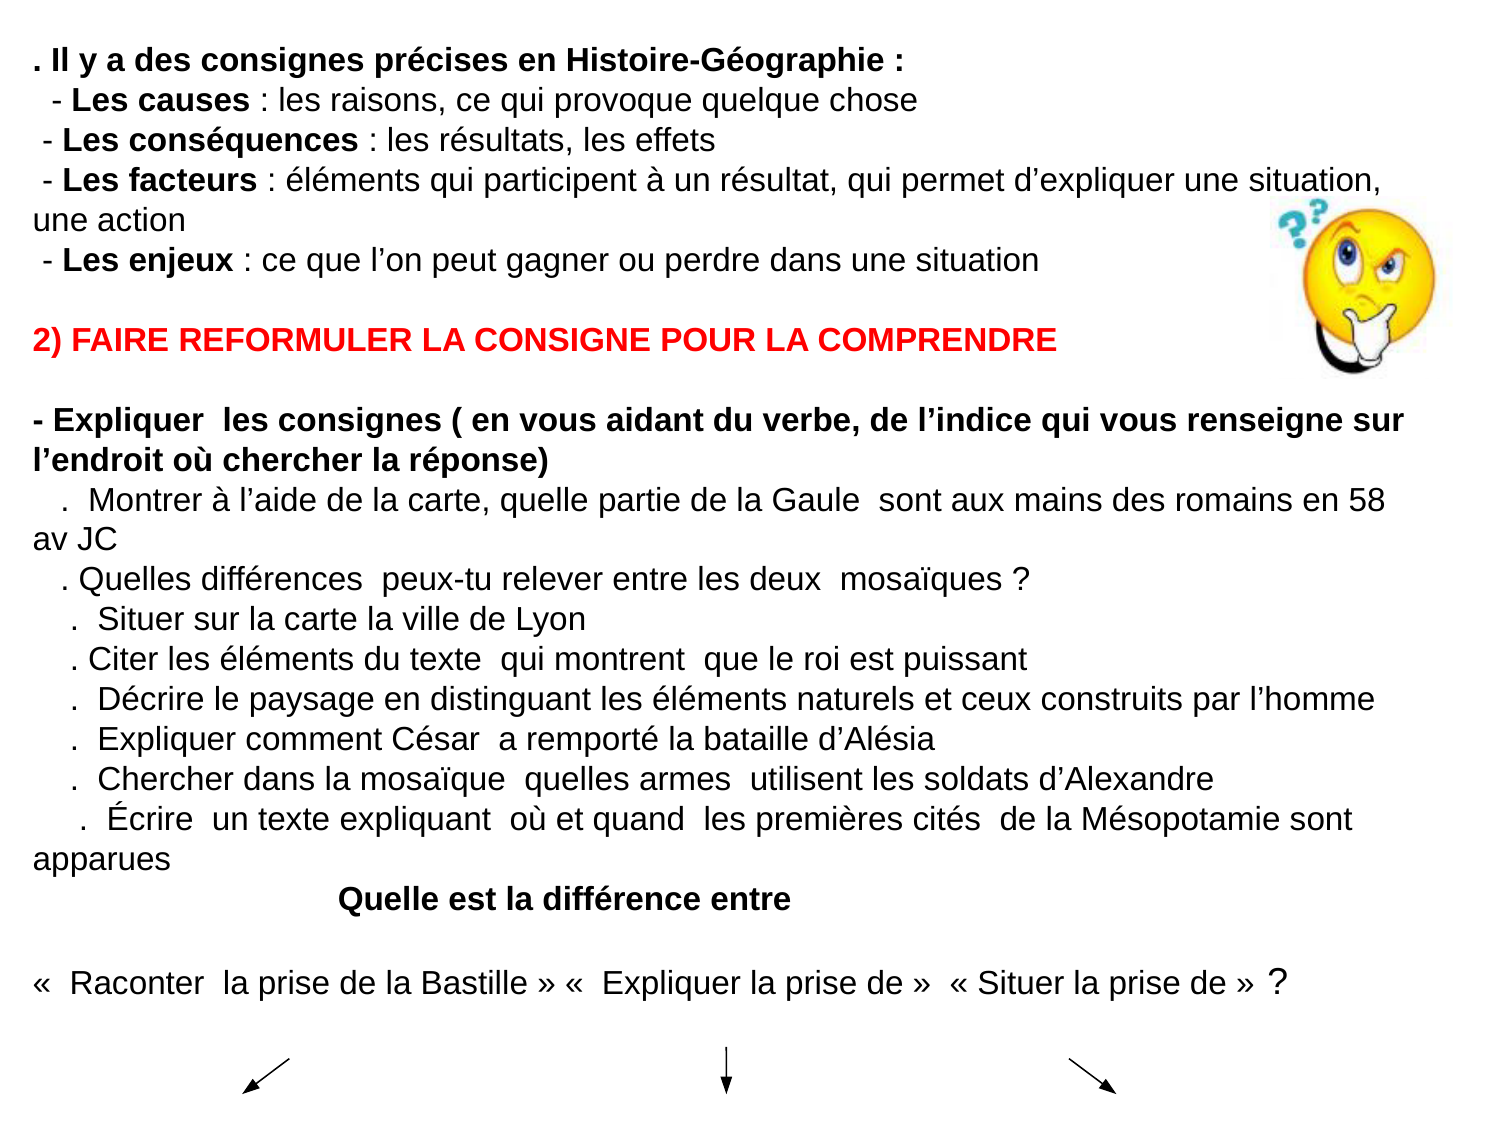

. Il y a des consignes précises en Histoire-Géographie :
 - Les causes : les raisons, ce qui provoque quelque chose
 - Les conséquences : les résultats, les effets
 - Les facteurs : éléments qui participent à un résultat, qui permet d’expliquer une situation, une action
 - Les enjeux : ce que l’on peut gagner ou perdre dans une situation
2) FAIRE REFORMULER LA CONSIGNE POUR LA COMPRENDRE
- Expliquer les consignes ( en vous aidant du verbe, de l’indice qui vous renseigne sur l’endroit où chercher la réponse)
 . Montrer à l’aide de la carte, quelle partie de la Gaule sont aux mains des romains en 58 av JC
 . Quelles différences peux-tu relever entre les deux mosaïques ?
 . Situer sur la carte la ville de Lyon
 . Citer les éléments du texte qui montrent que le roi est puissant
 . Décrire le paysage en distinguant les éléments naturels et ceux construits par l’homme
 . Expliquer comment César a remporté la bataille d’Alésia
 . Chercher dans la mosaïque quelles armes utilisent les soldats d’Alexandre
 . Écrire un texte expliquant où et quand les premières cités de la Mésopotamie sont apparues
 Quelle est la différence entre
«  Raconter la prise de la Bastille » «  Expliquer la prise de » « Situer la prise de » ?